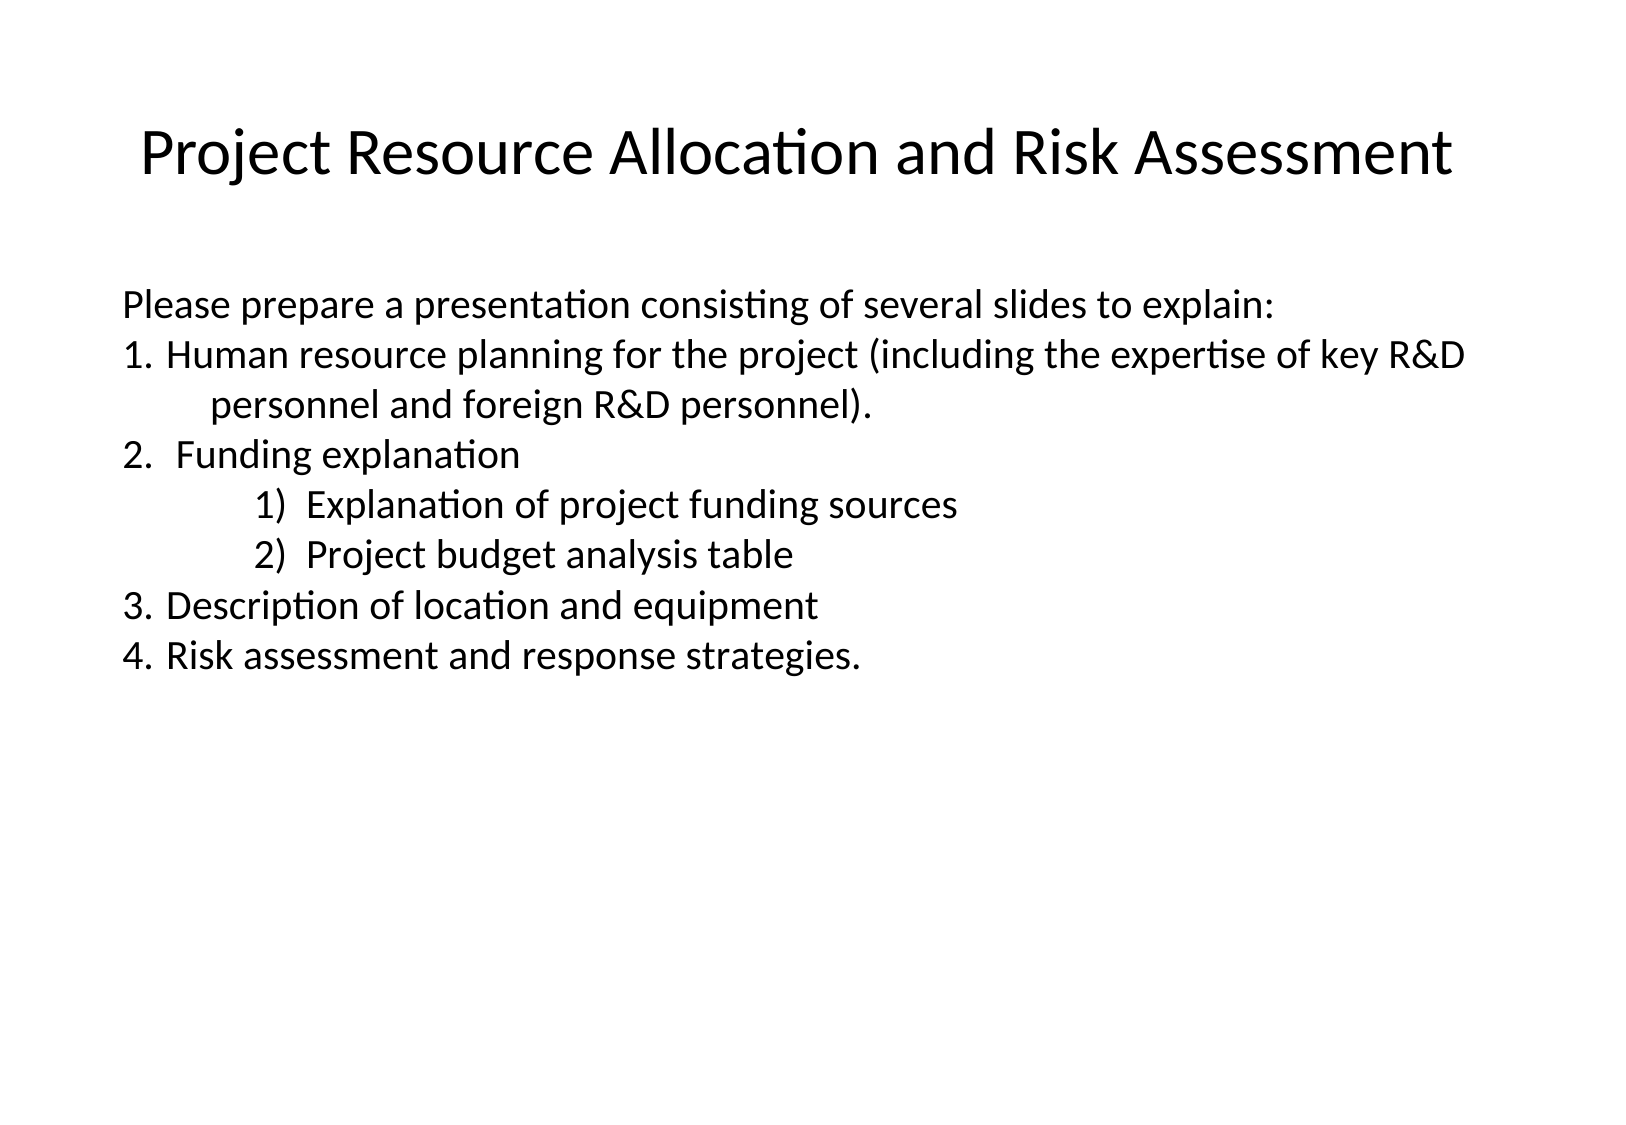

Project Resource Allocation and Risk Assessment
Please prepare a presentation consisting of several slides to explain:
Human resource planning for the project (including the expertise of key R&D personnel and foreign R&D personnel).
 Funding explanation
Explanation of project funding sources
Project budget analysis table
Description of location and equipment
Risk assessment and response strategies.